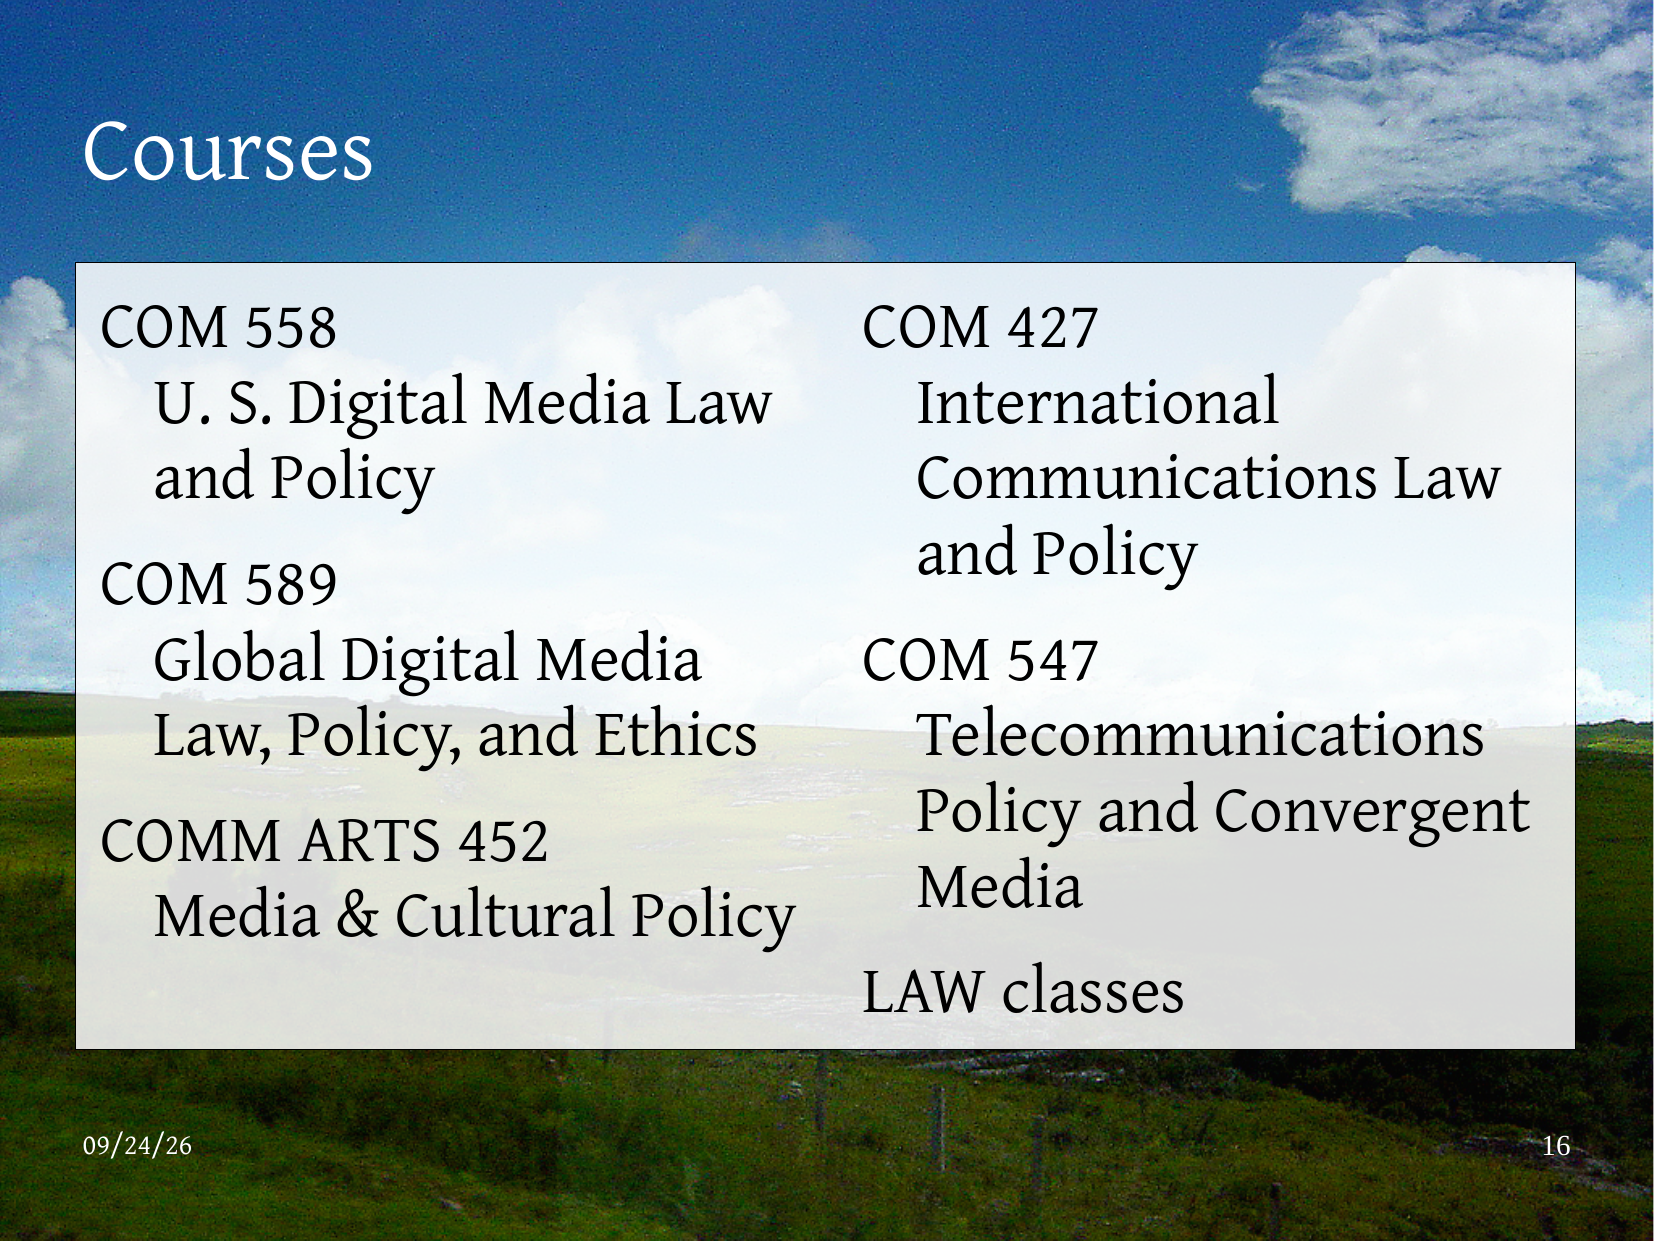

# Courses
COM 558
U. S. Digital Media Law and Policy
COM 589
Global Digital Media Law, Policy, and Ethics
COMM ARTS 452
Media & Cultural Policy
COM 427
International Communications Law and Policy
COM 547
Telecommunications Policy and Convergent Media
LAW classes
16